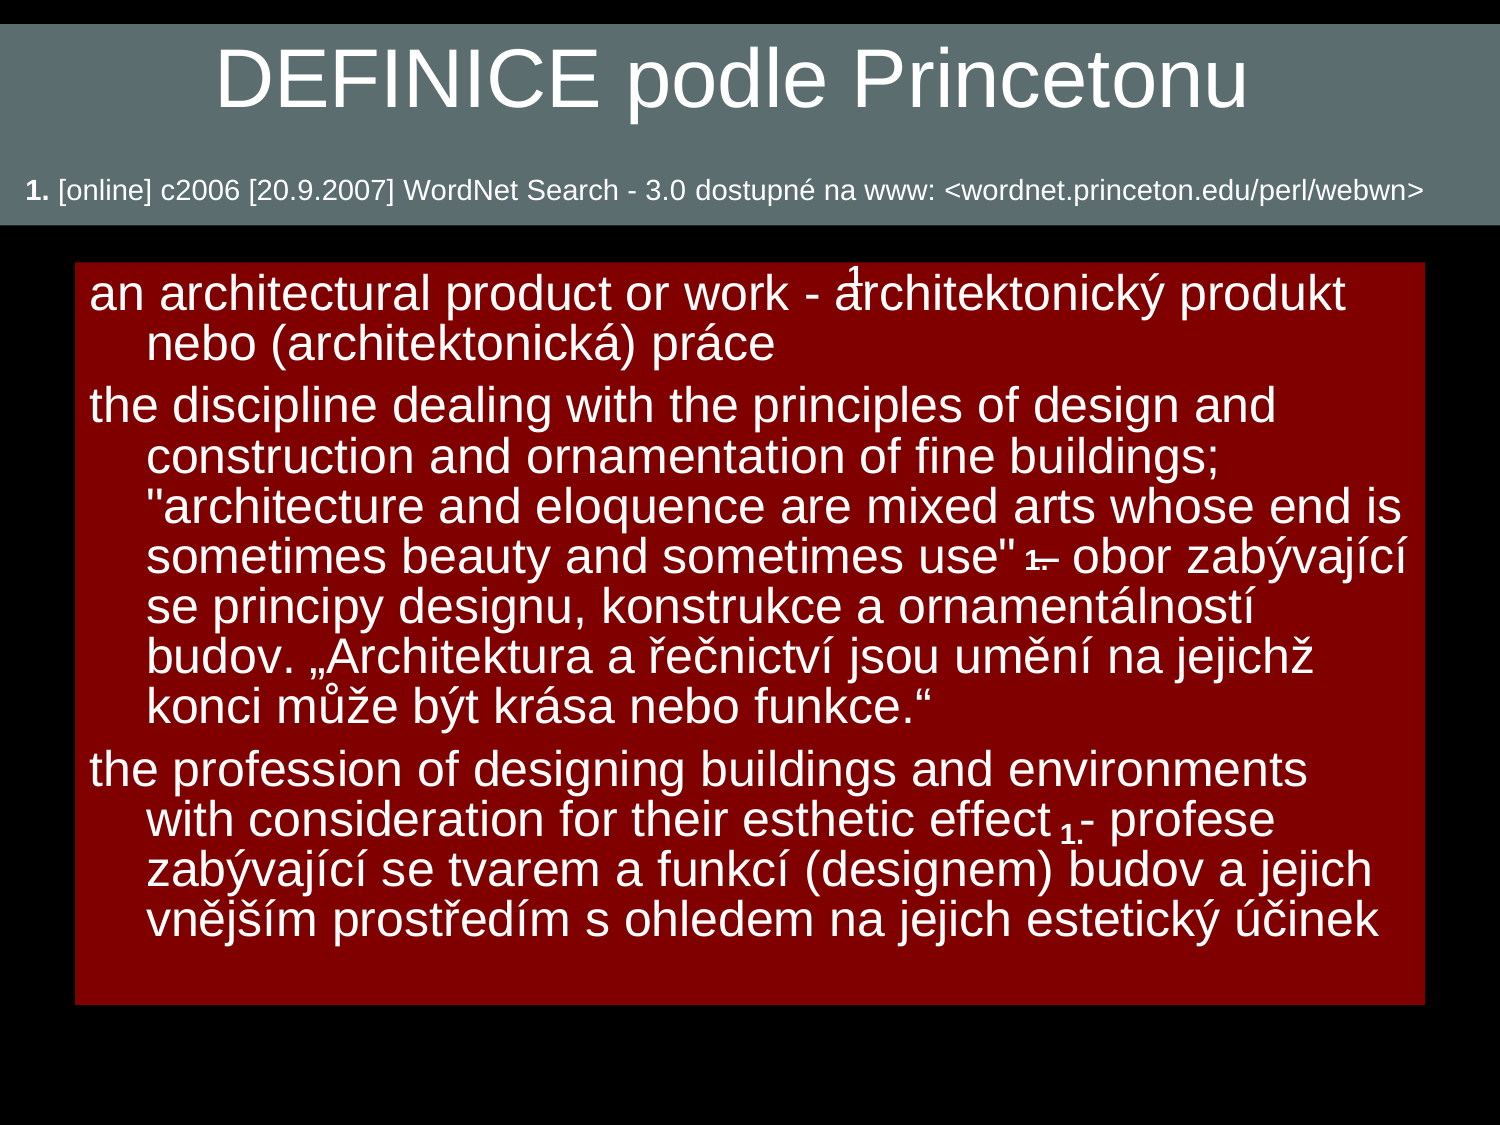

# DEFINICE podle Princetonu 1. [online] c2006 [20.9.2007] WordNet Search - 3.0 dostupné na www: <wordnet.princeton.edu/perl/webwn>
1.
an architectural product or work - architektonický produkt nebo (architektonická) práce
the discipline dealing with the principles of design and construction and ornamentation of fine buildings; "architecture and eloquence are mixed arts whose end is sometimes beauty and sometimes use" – obor zabývající se principy designu, konstrukce a ornamentálností budov. „Architektura a řečnictví jsou umění na jejichž konci může být krása nebo funkce.“
the profession of designing buildings and environments with consideration for their esthetic effect - profese zabývající se tvarem a funkcí (designem) budov a jejich vnějším prostředím s ohledem na jejich estetický účinek
1.
1.